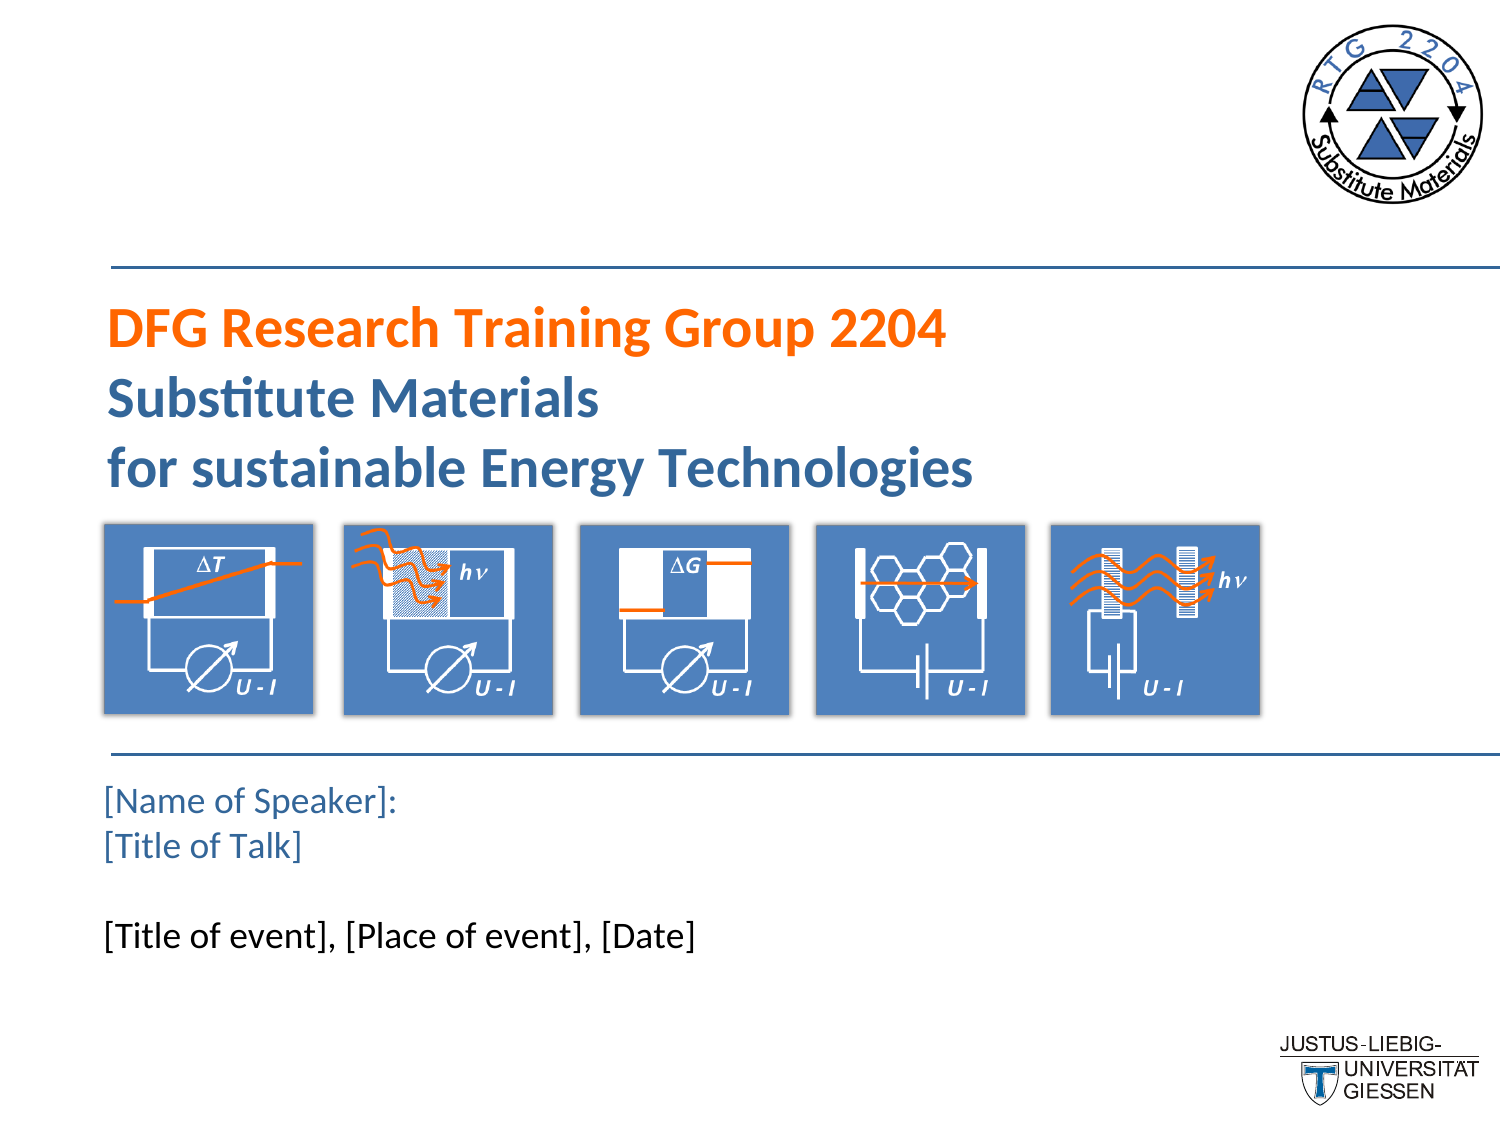

DFG Research Training Group 2204
Substitute Materials
for sustainable Energy Technologies
[Name of Speaker]:
[Title of Talk]
[Title of event], [Place of event], [Date]